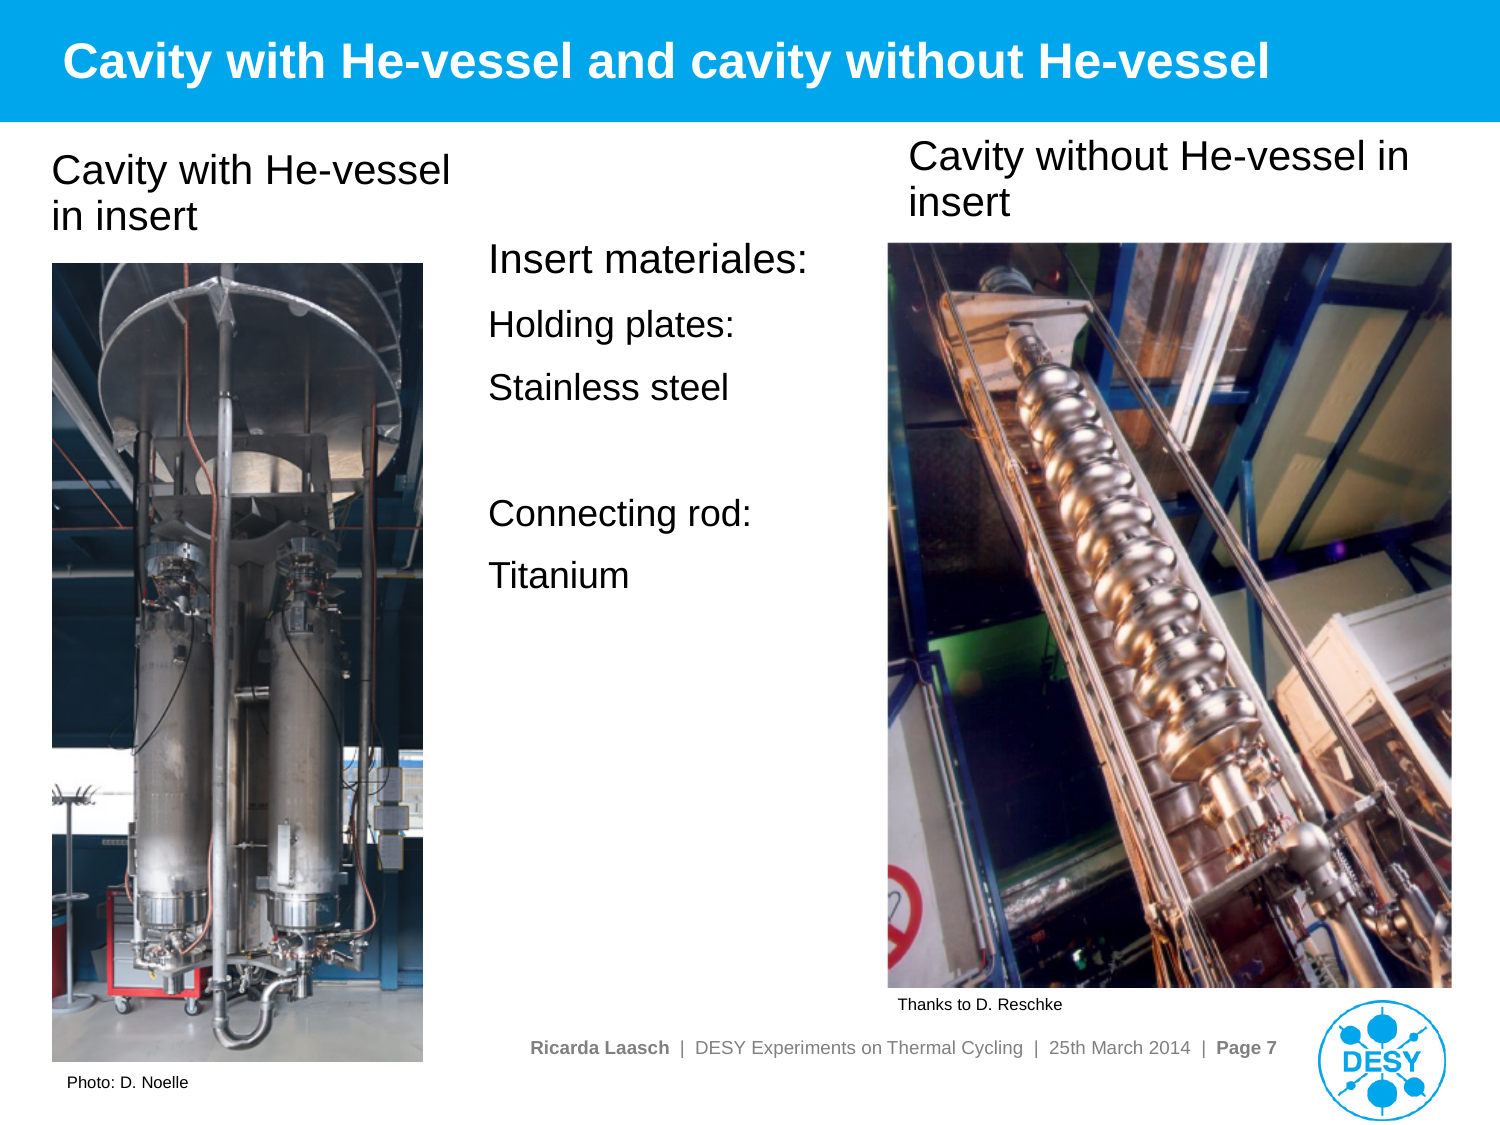

# Cavity with He-vessel and cavity without He-vessel
Cavity without He-vessel in insert
Cavity with He-vessel in insert
Insert materiales:
Holding plates:
Stainless steel
Connecting rod:
Titanium
Thanks to D. Reschke
Photo: D. Noelle